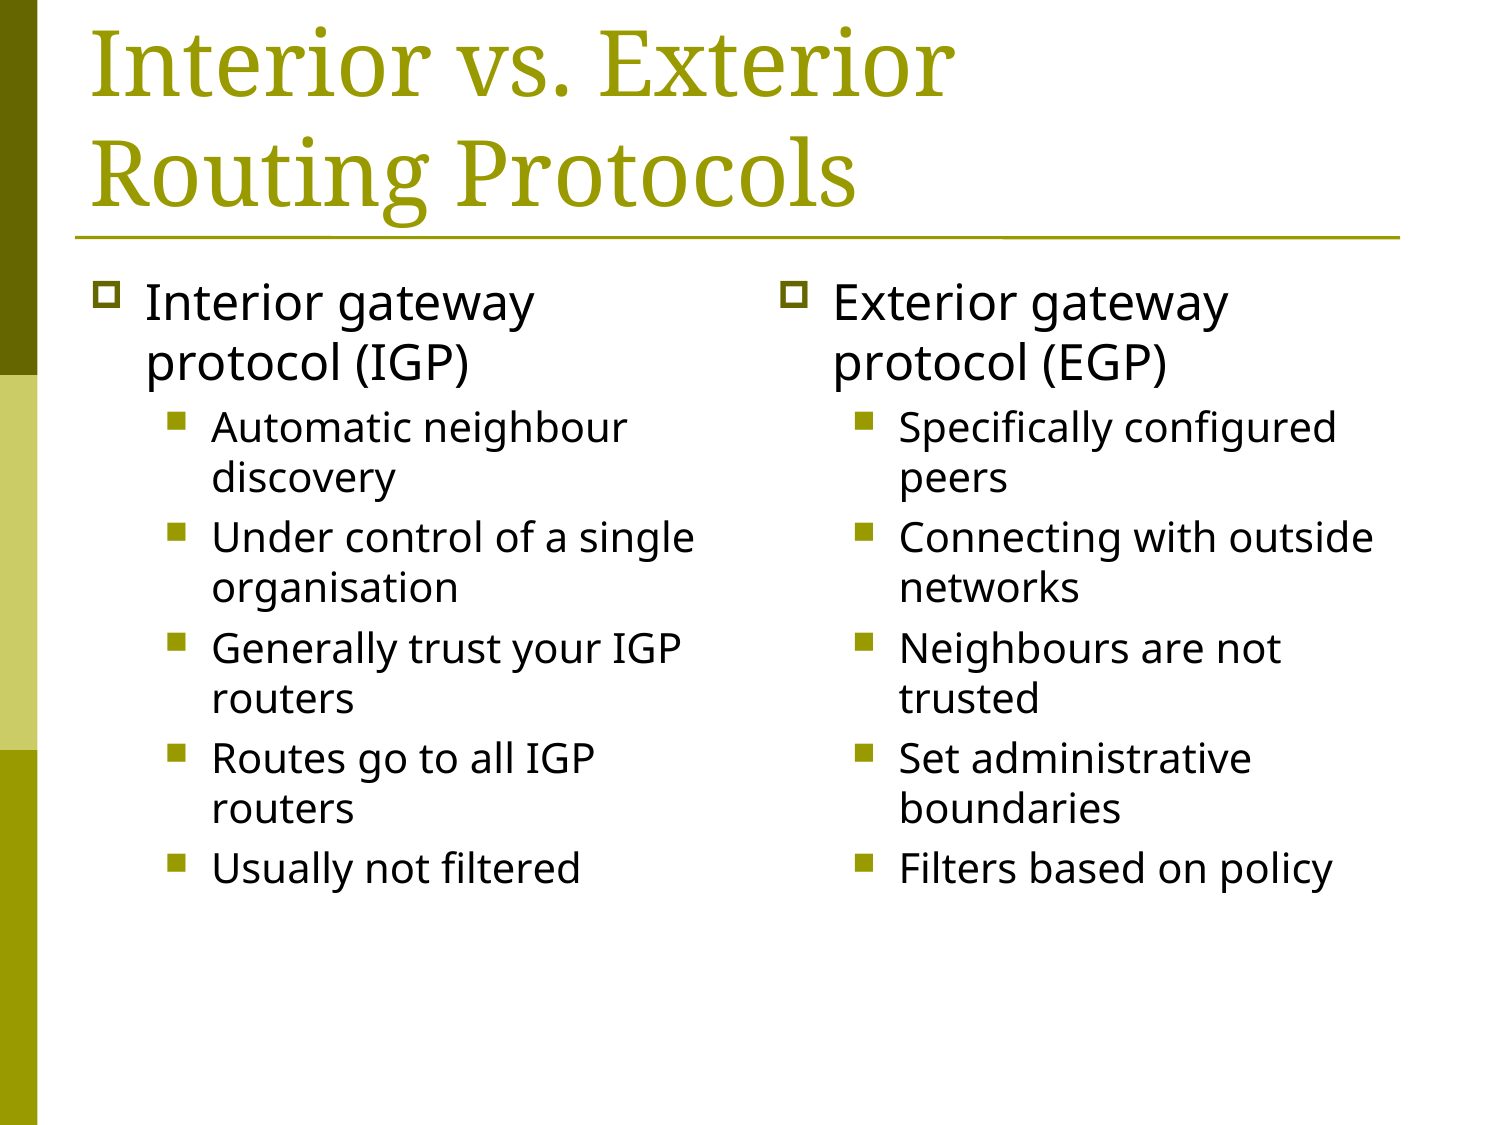

# Interior vs. Exterior Routing Protocols
Interior gateway protocol (IGP)
Automatic neighbour discovery
Under control of a single organisation
Generally trust your IGP routers
Routes go to all IGP routers
Usually not filtered
Exterior gateway protocol (EGP)
Specifically configured peers
Connecting with outside networks
Neighbours are not trusted
Set administrative boundaries
Filters based on policy